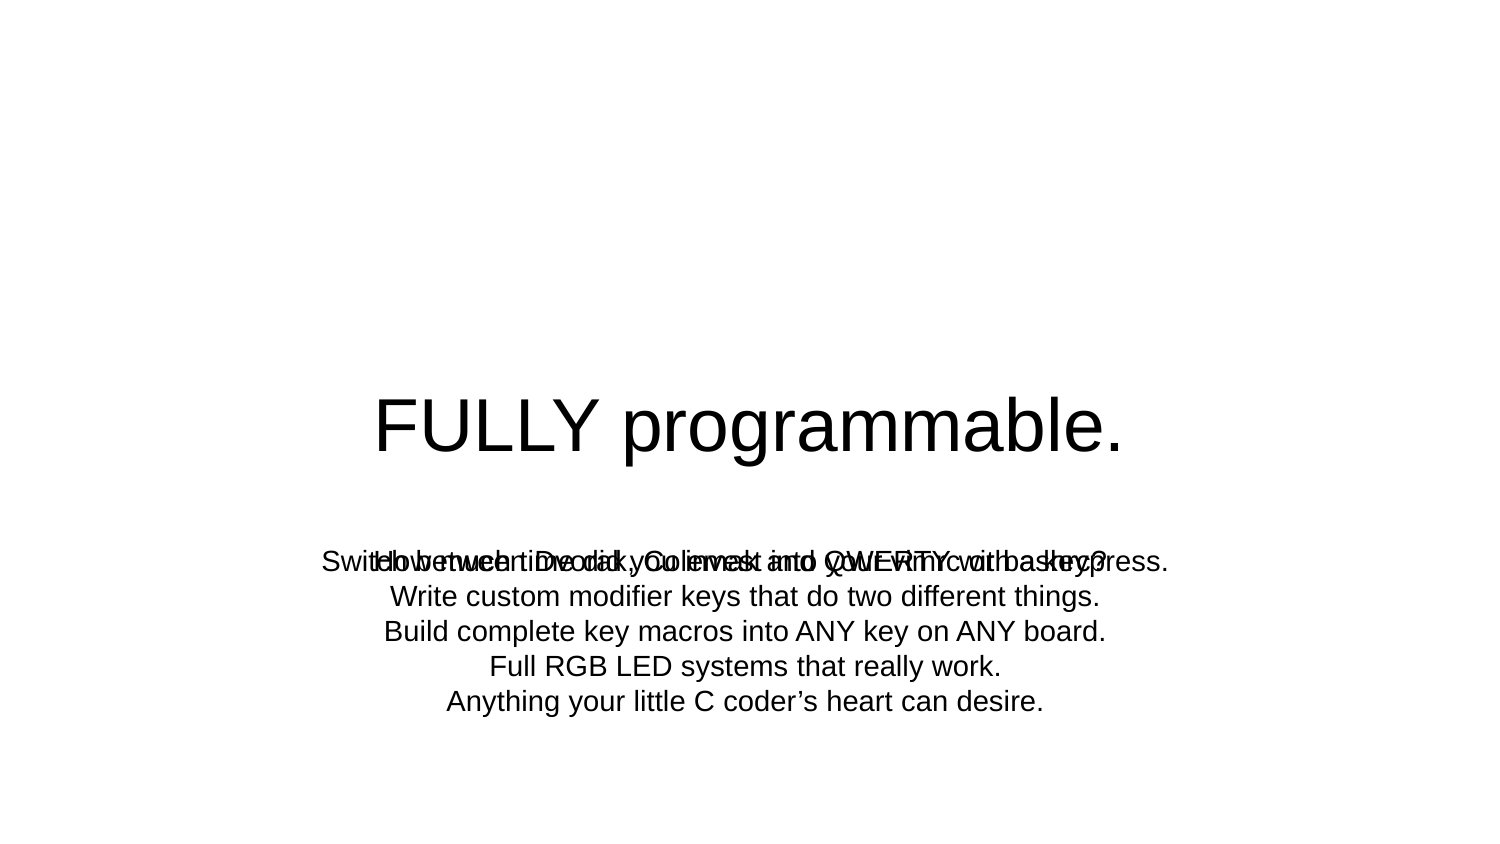

# FULLY programmable.
Switch between Dvorak, Colemak and QWERTY with a keypress.
Write custom modifier keys that do two different things.
Build complete key macros into ANY key on ANY board.
Full RGB LED systems that really work.
Anything your little C coder’s heart can desire.
How much time did you invest into your vimrc or bashrc?